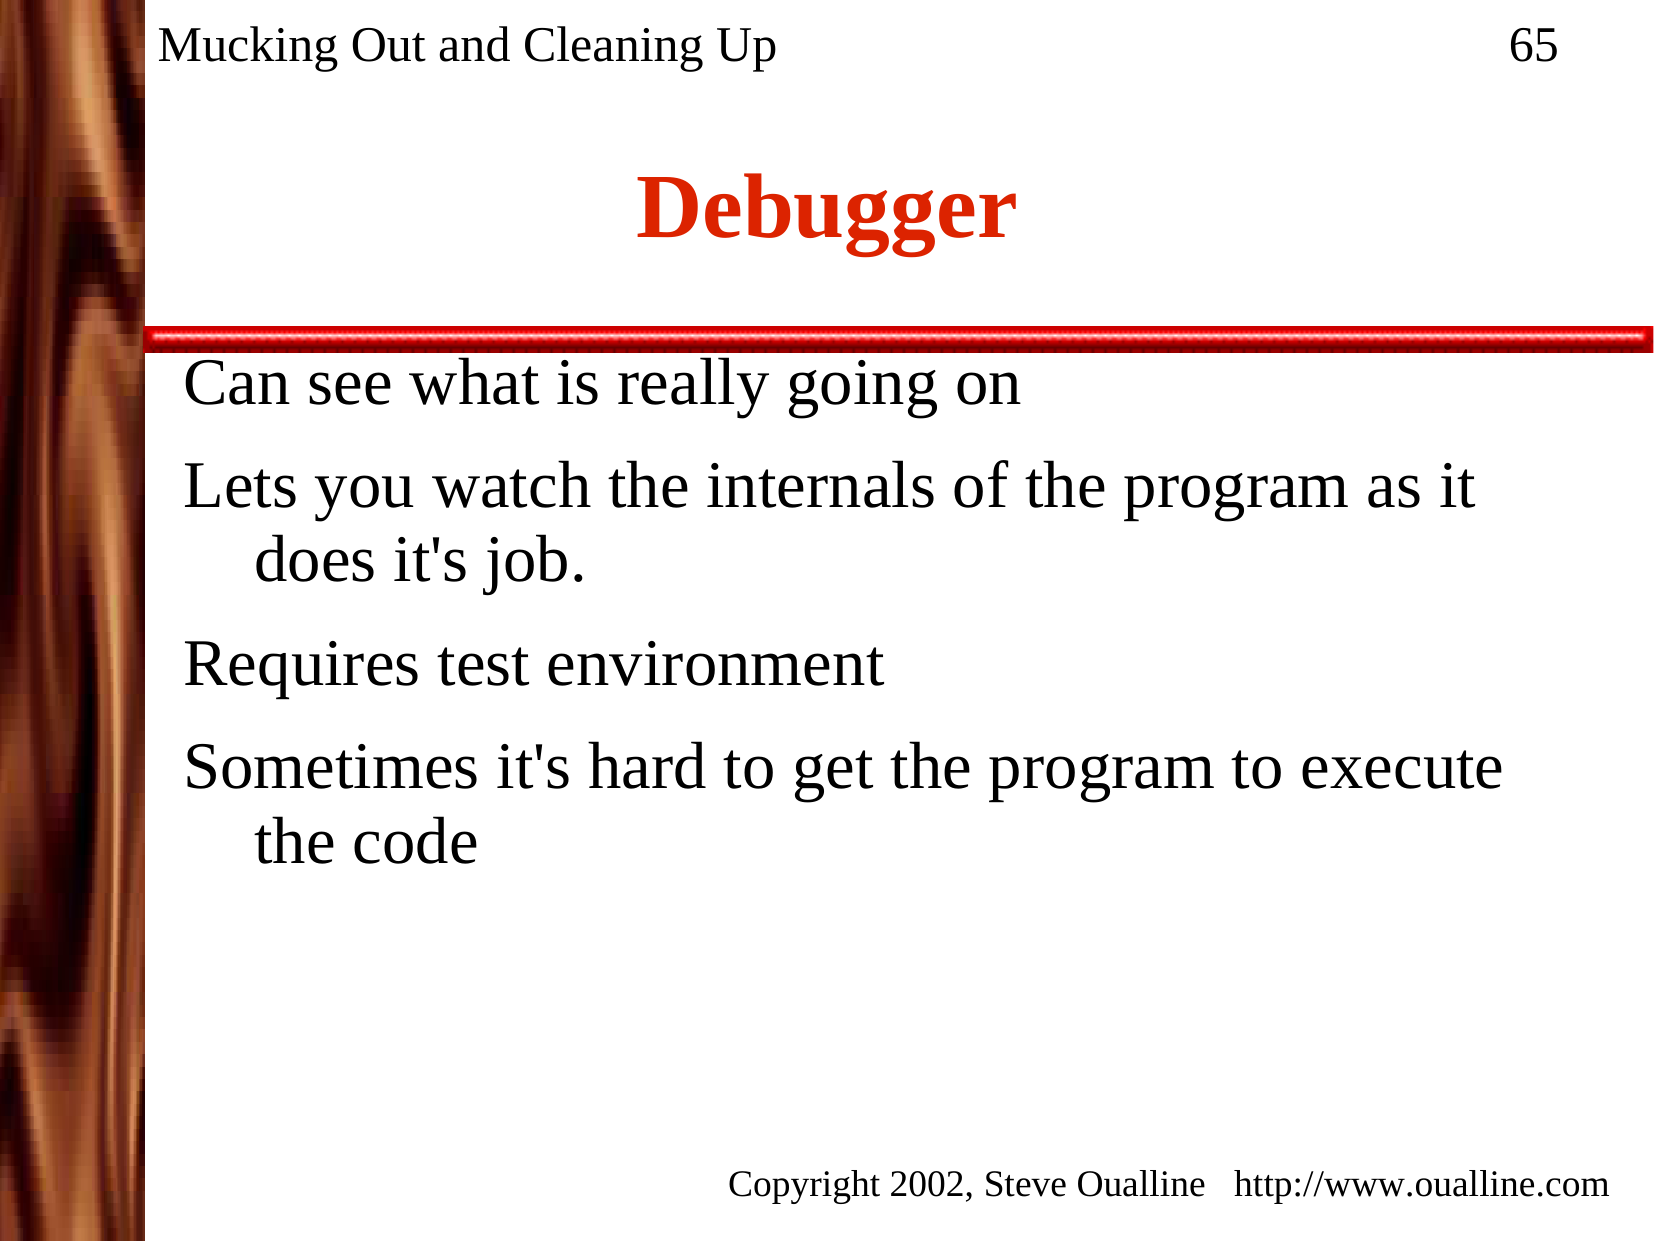

# Debugger
Can see what is really going on
Lets you watch the internals of the program as it does it's job.
Requires test environment
Sometimes it's hard to get the program to execute the code